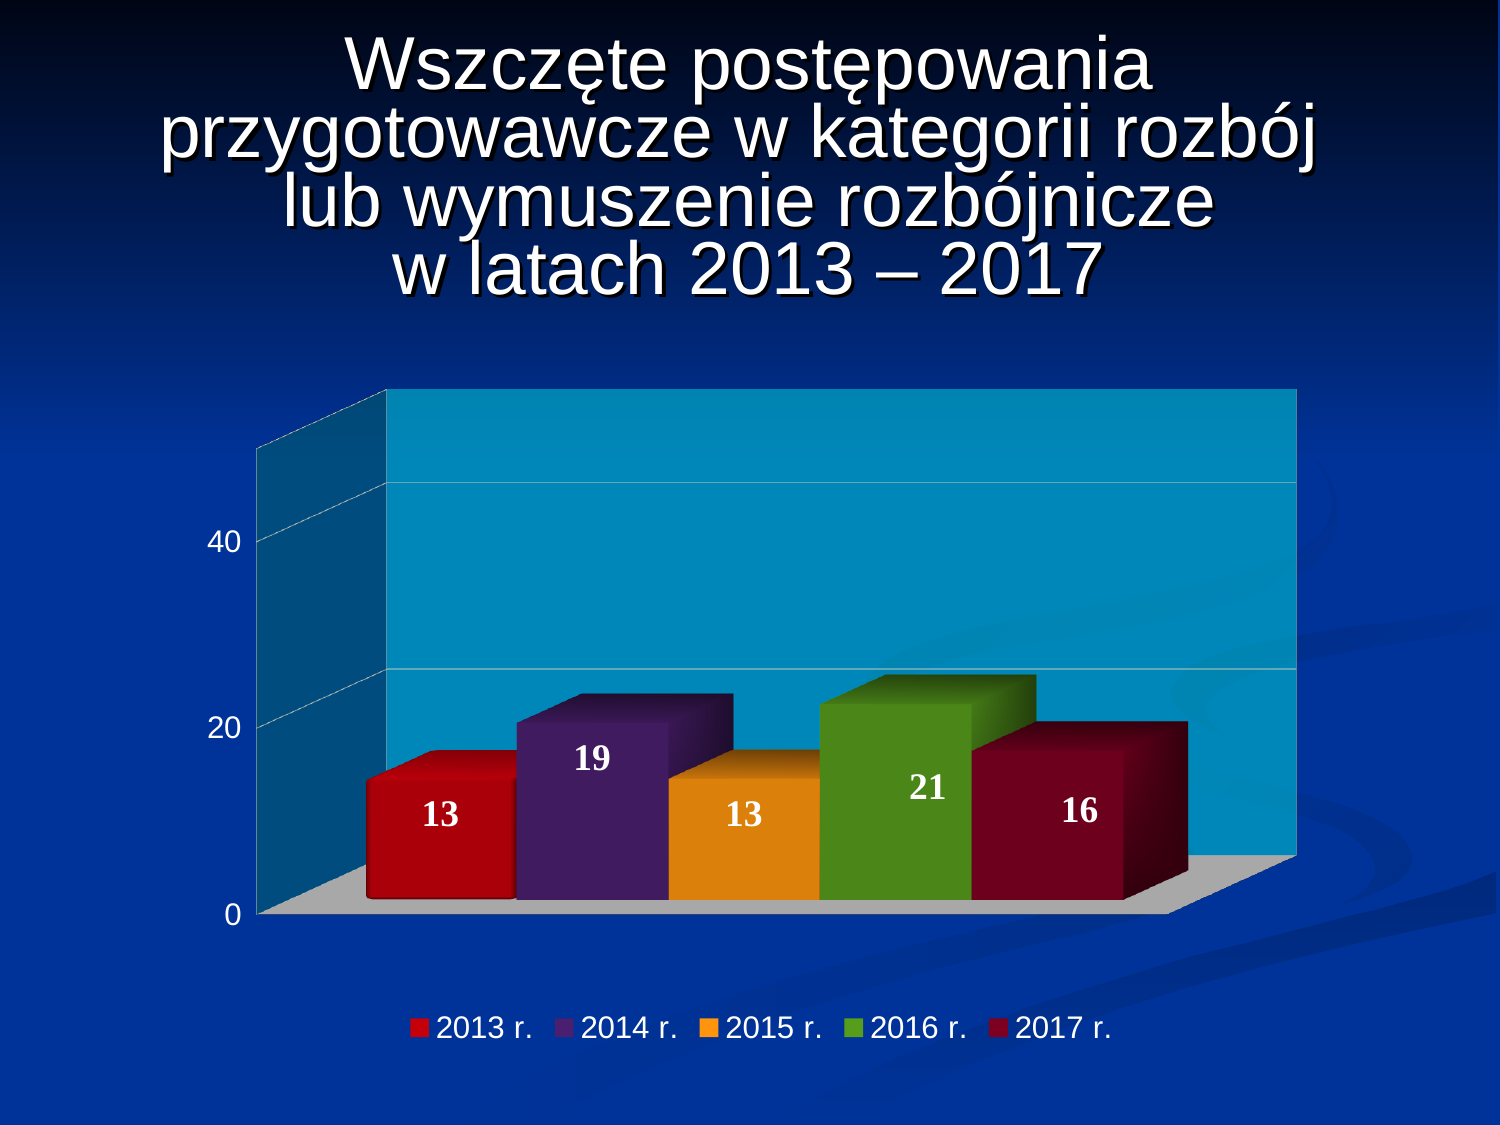

# Wszczęte postępowania przygotowawcze w kategorii rozbój lub wymuszenie rozbójnicze w latach 2013 – 2017
[unsupported chart]